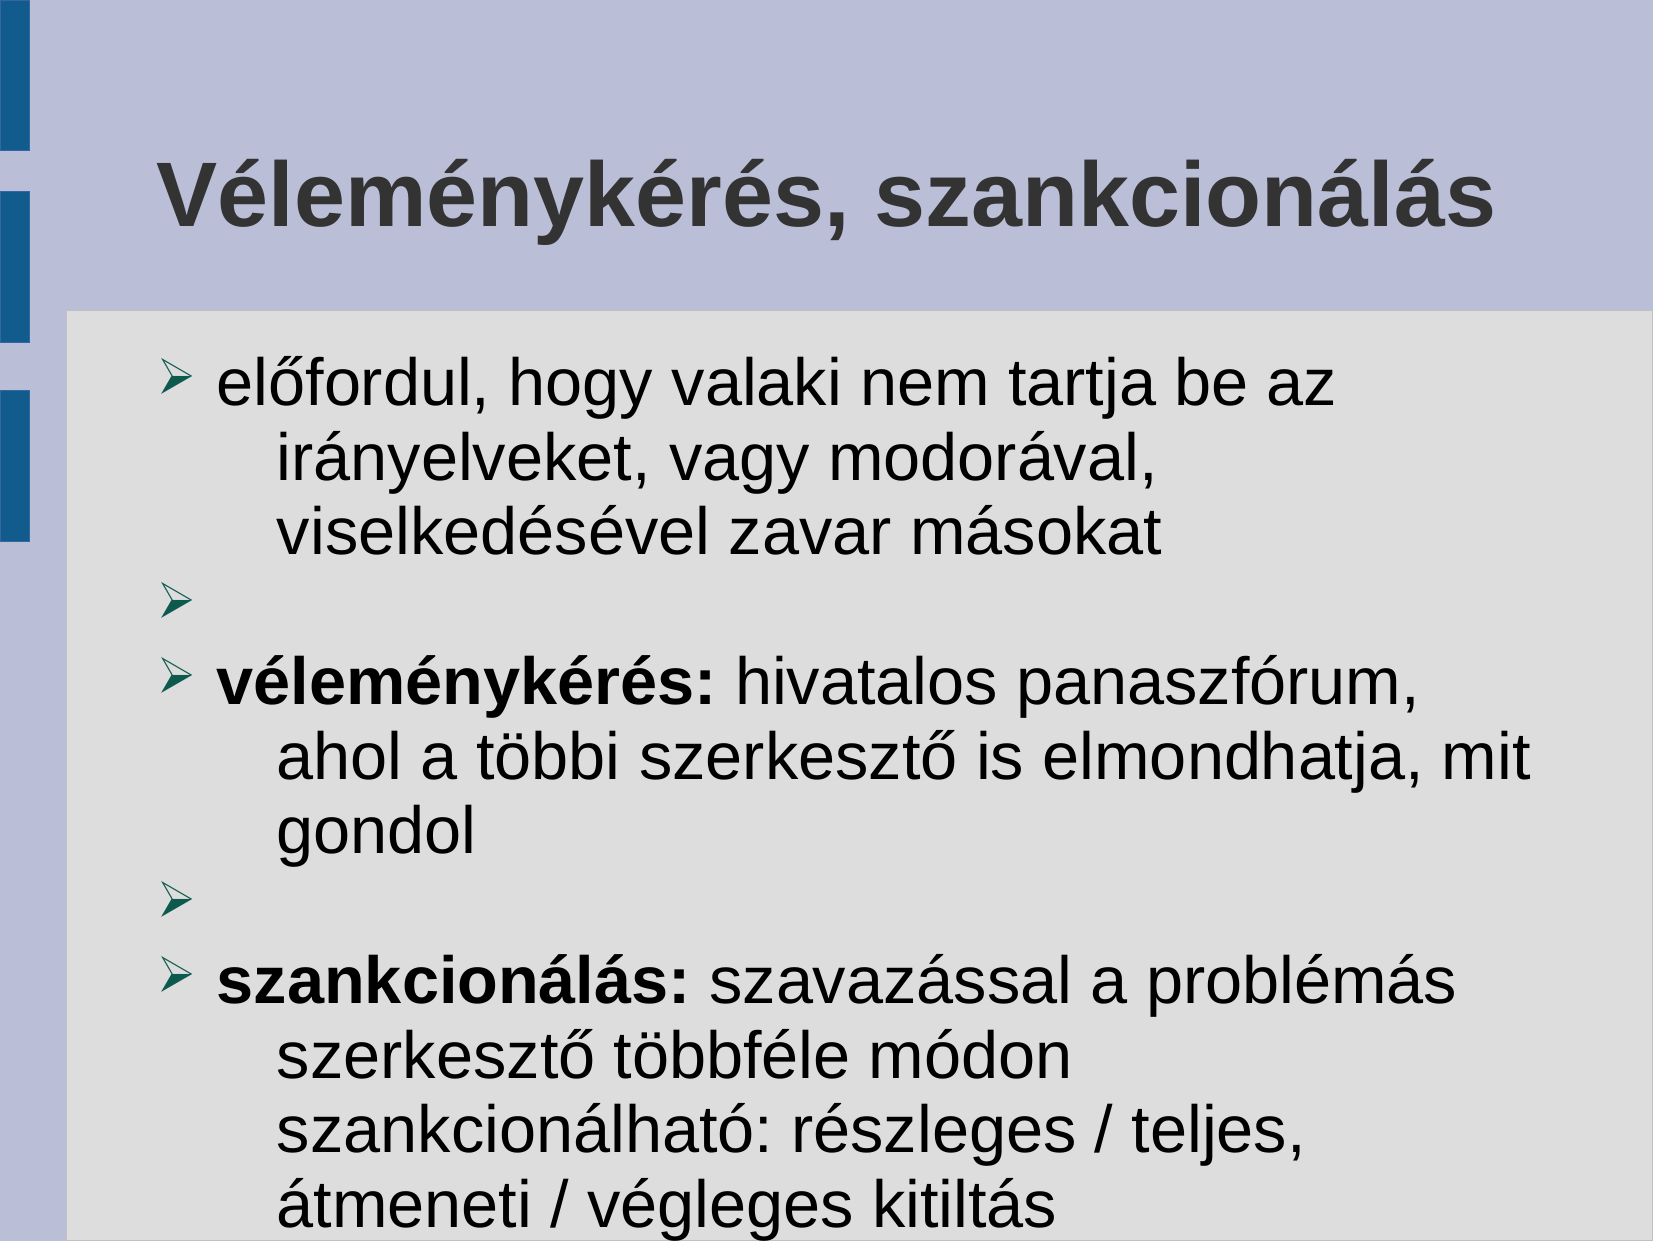

# Véleménykérés, szankcionálás
előfordul, hogy valaki nem tartja be az irányelveket, vagy modorával, viselkedésével zavar másokat
véleménykérés: hivatalos panaszfórum, ahol a többi szerkesztő is elmondhatja, mit gondol
szankcionálás: szavazással a problémás szerkesztő többféle módon szankcionálható: részleges / teljes, átmeneti / végleges kitiltás